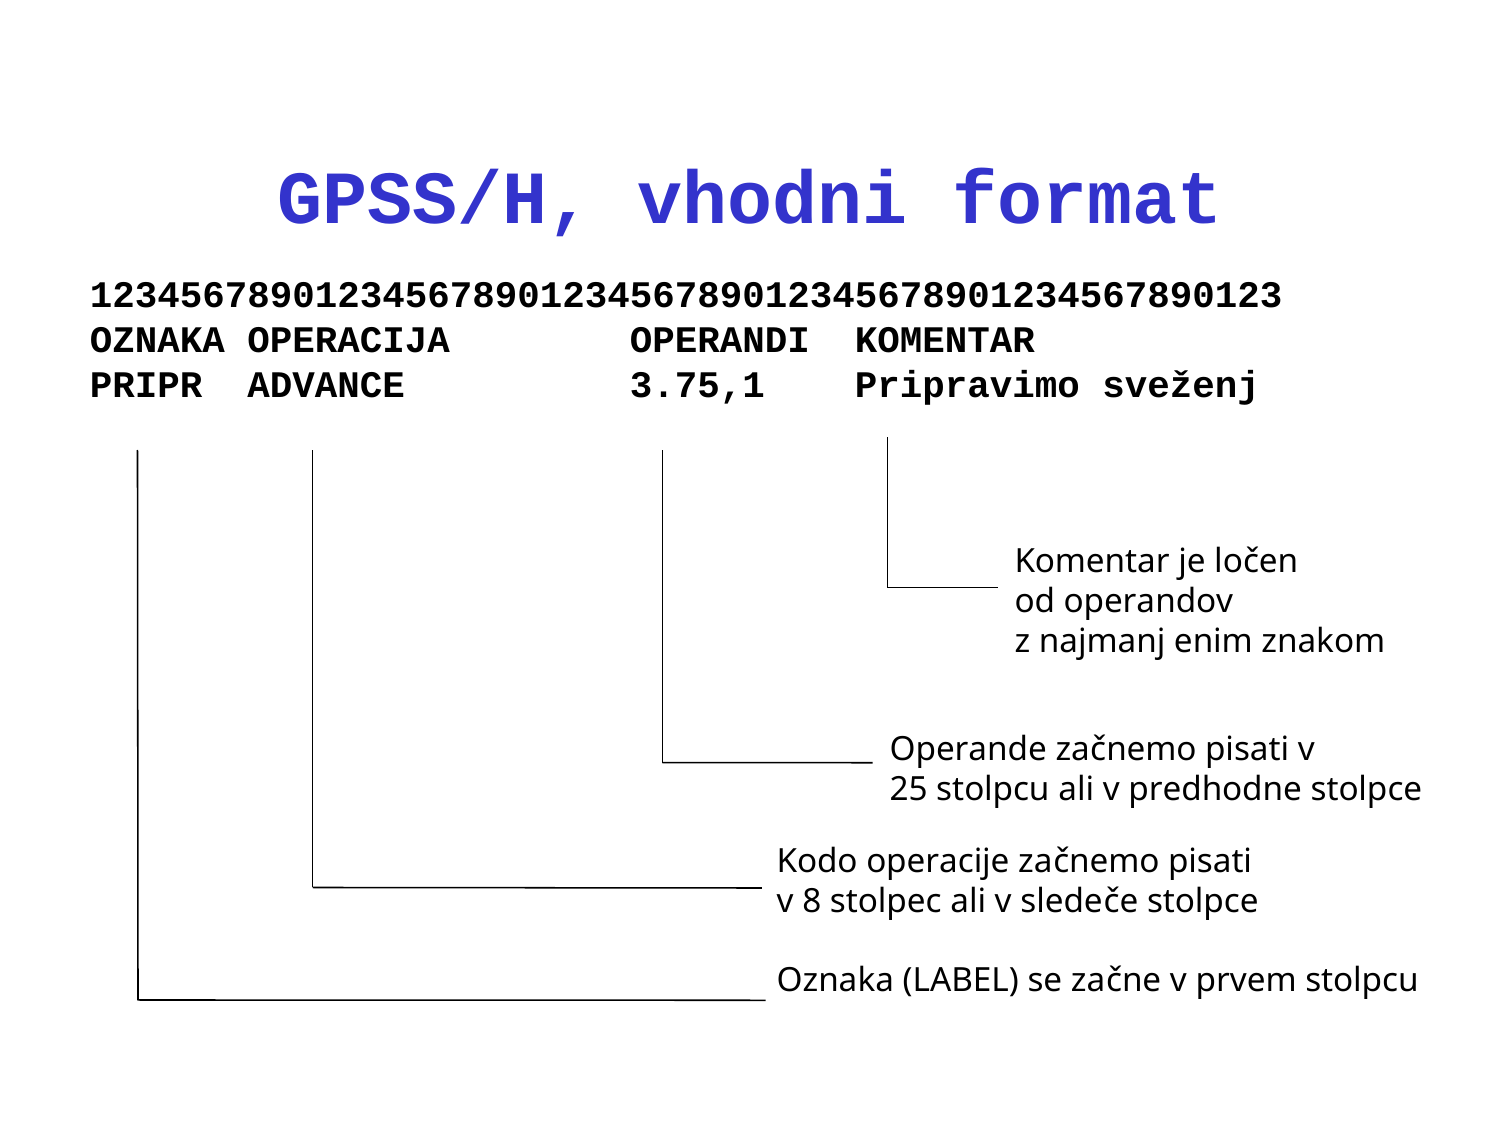

# GPSS/H, vhodni format
12345678901234567890123456789012345678901234567890123
OZNAKA OPERACIJA OPERANDI KOMENTAR
PRIPR ADVANCE 3.75,1 Pripravimo sveženj
Komentar je ločen
od operandov
z najmanj enim znakom
Operande začnemo pisati v
25 stolpcu ali v predhodne stolpce
Kodo operacije začnemo pisati
v 8 stolpec ali v sledeče stolpce
Oznaka (LABEL) se začne v prvem stolpcu